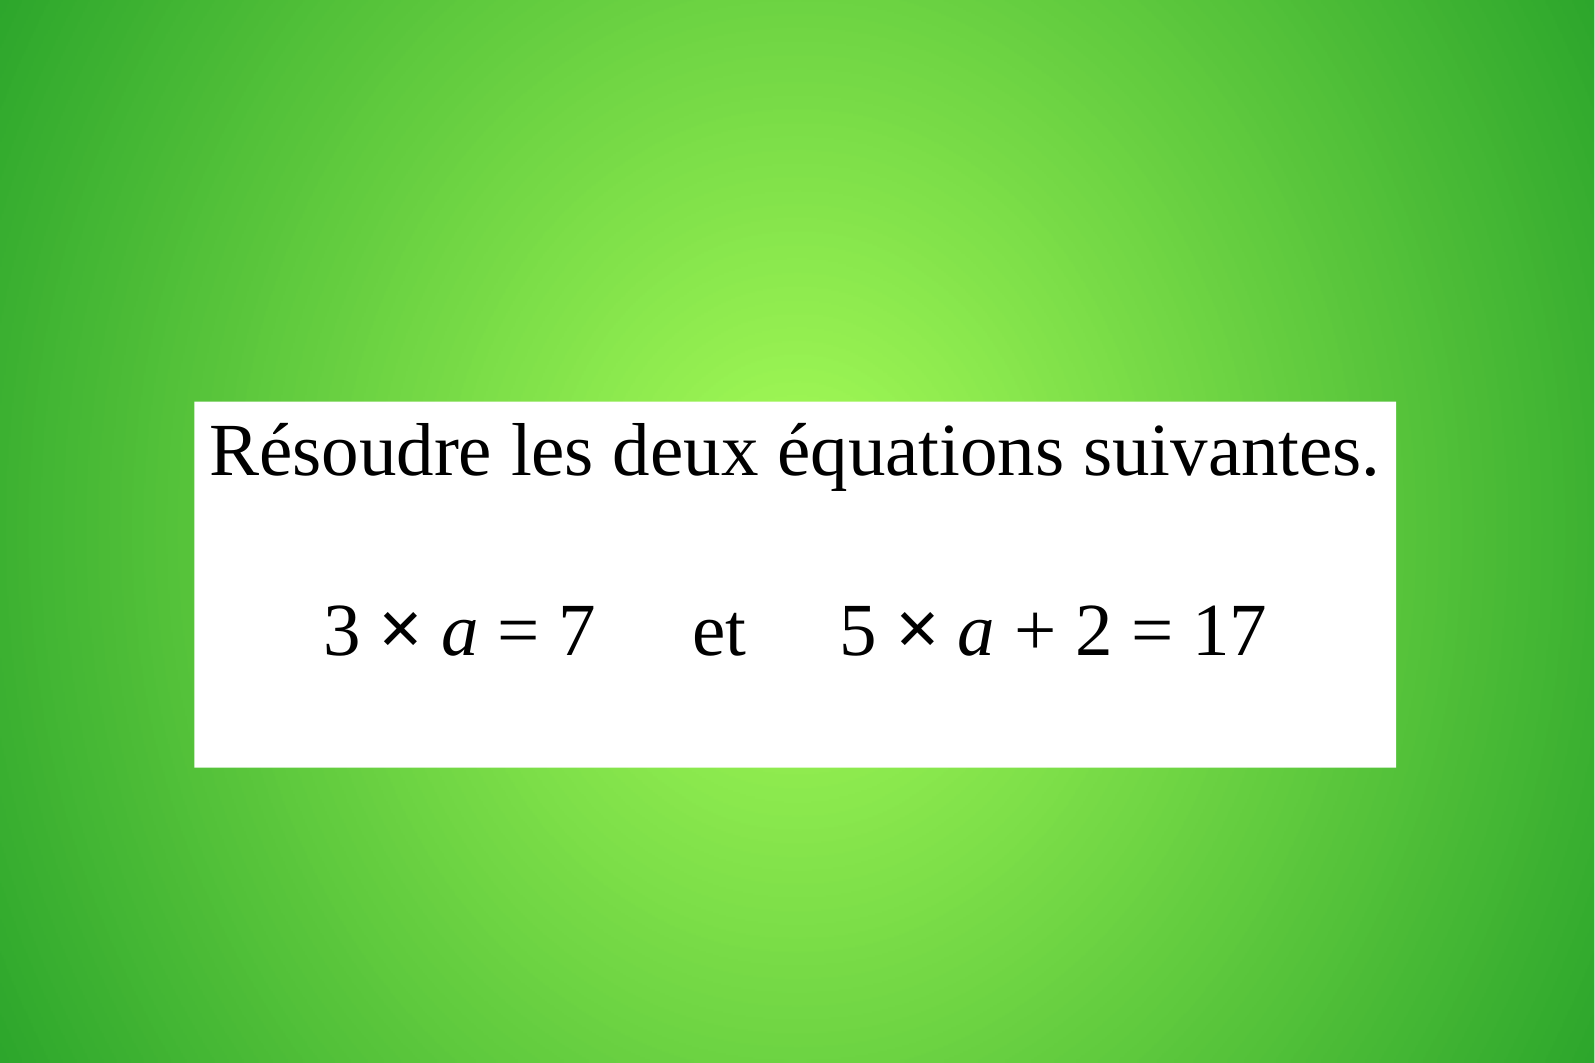

Résoudre les deux équations suivantes.
3 × a = 7		et		5 × a + 2 = 17